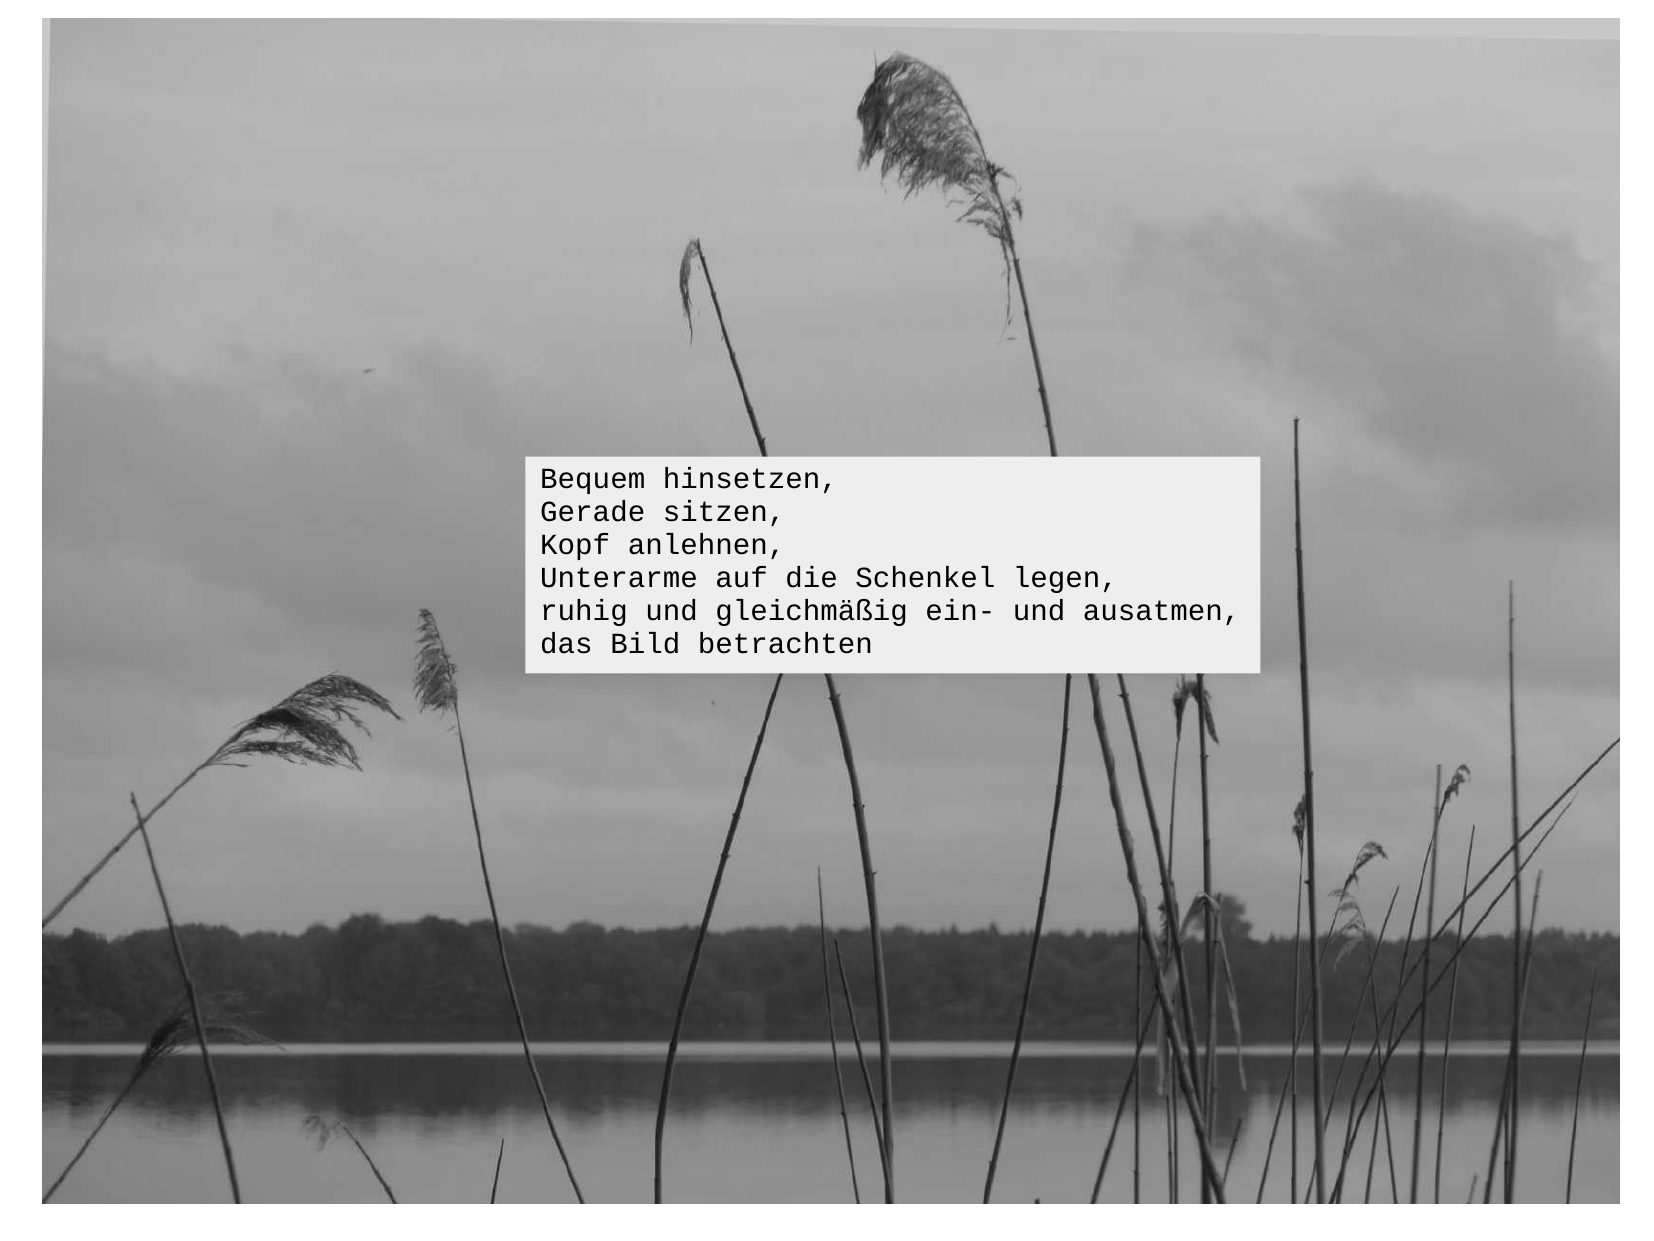

Bequem hinsetzen,
Gerade sitzen,
Kopf anlehnen,
Unterarme auf die Schenkel legen,
ruhig und gleichmäßig ein- und ausatmen,
das Bild betrachten